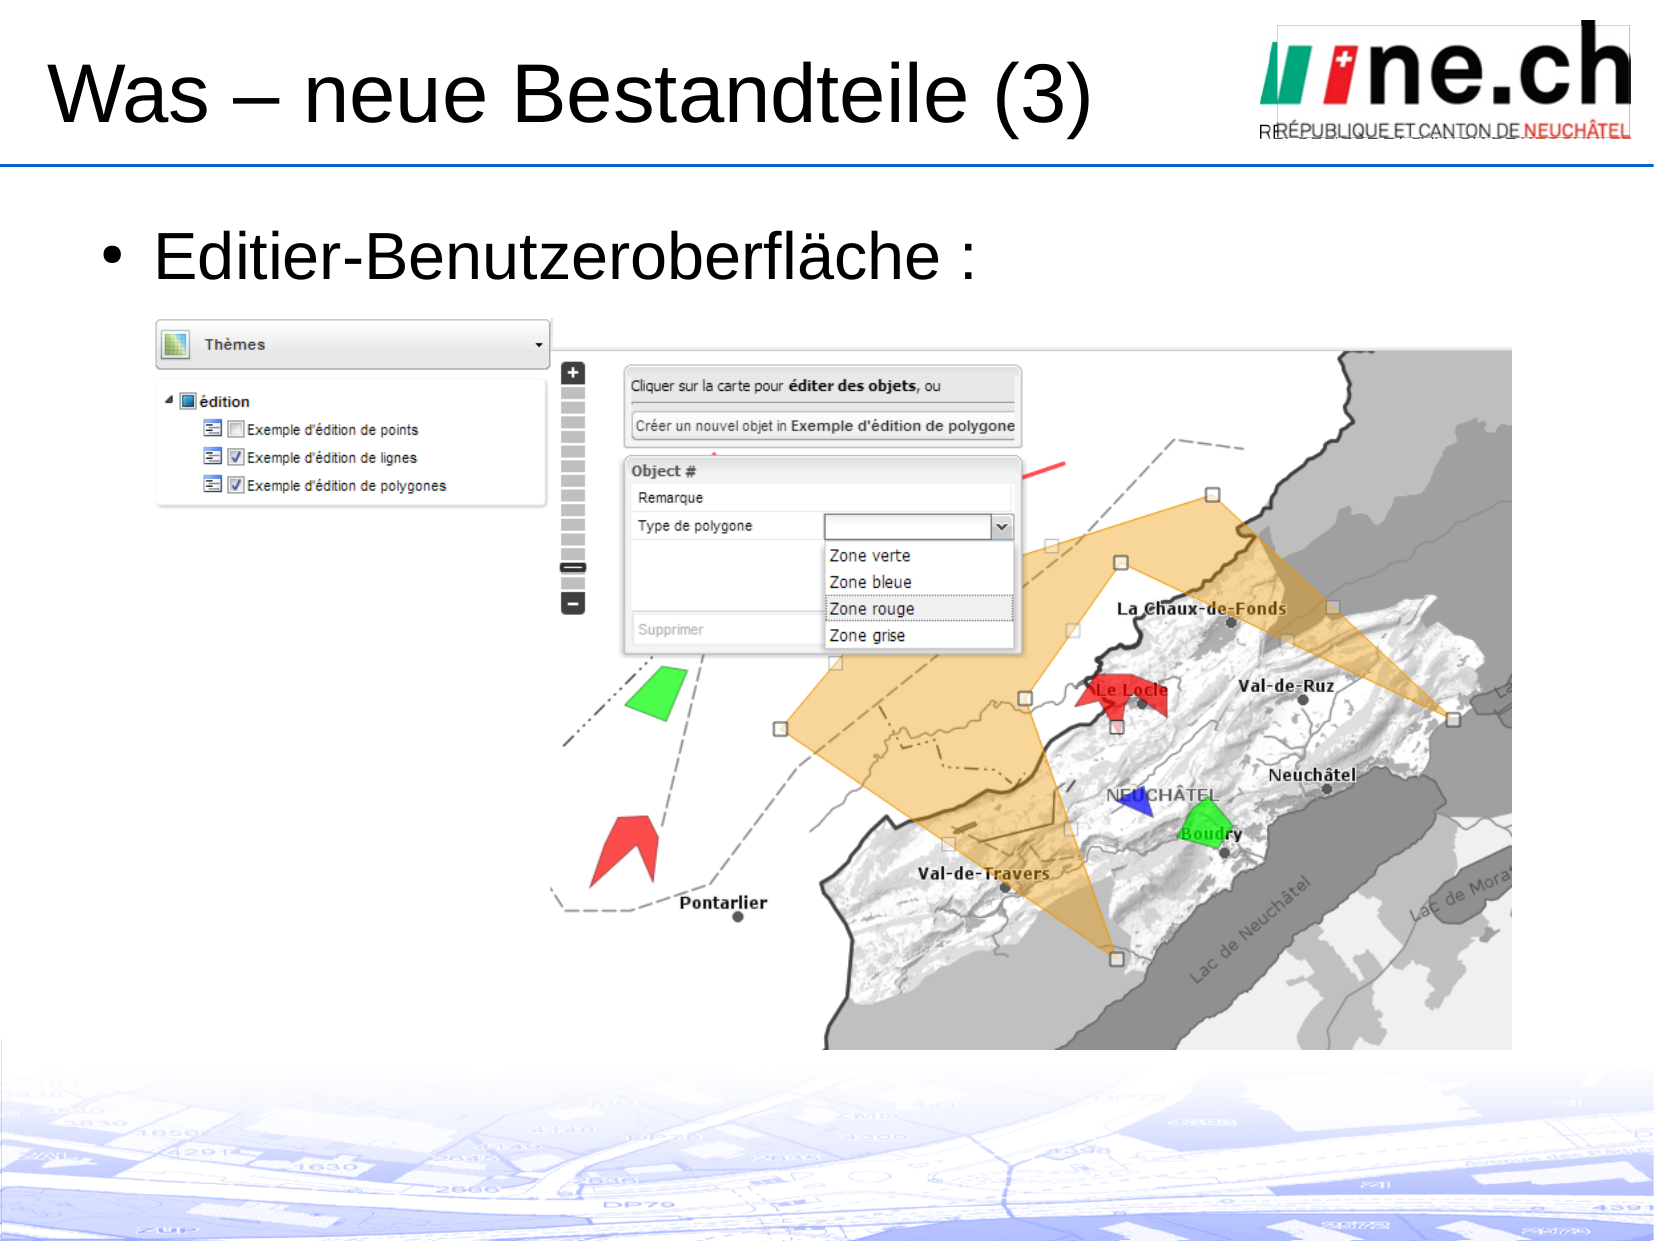

# Was – neue Bestandteile (3)
Editier-Benutzeroberfläche :